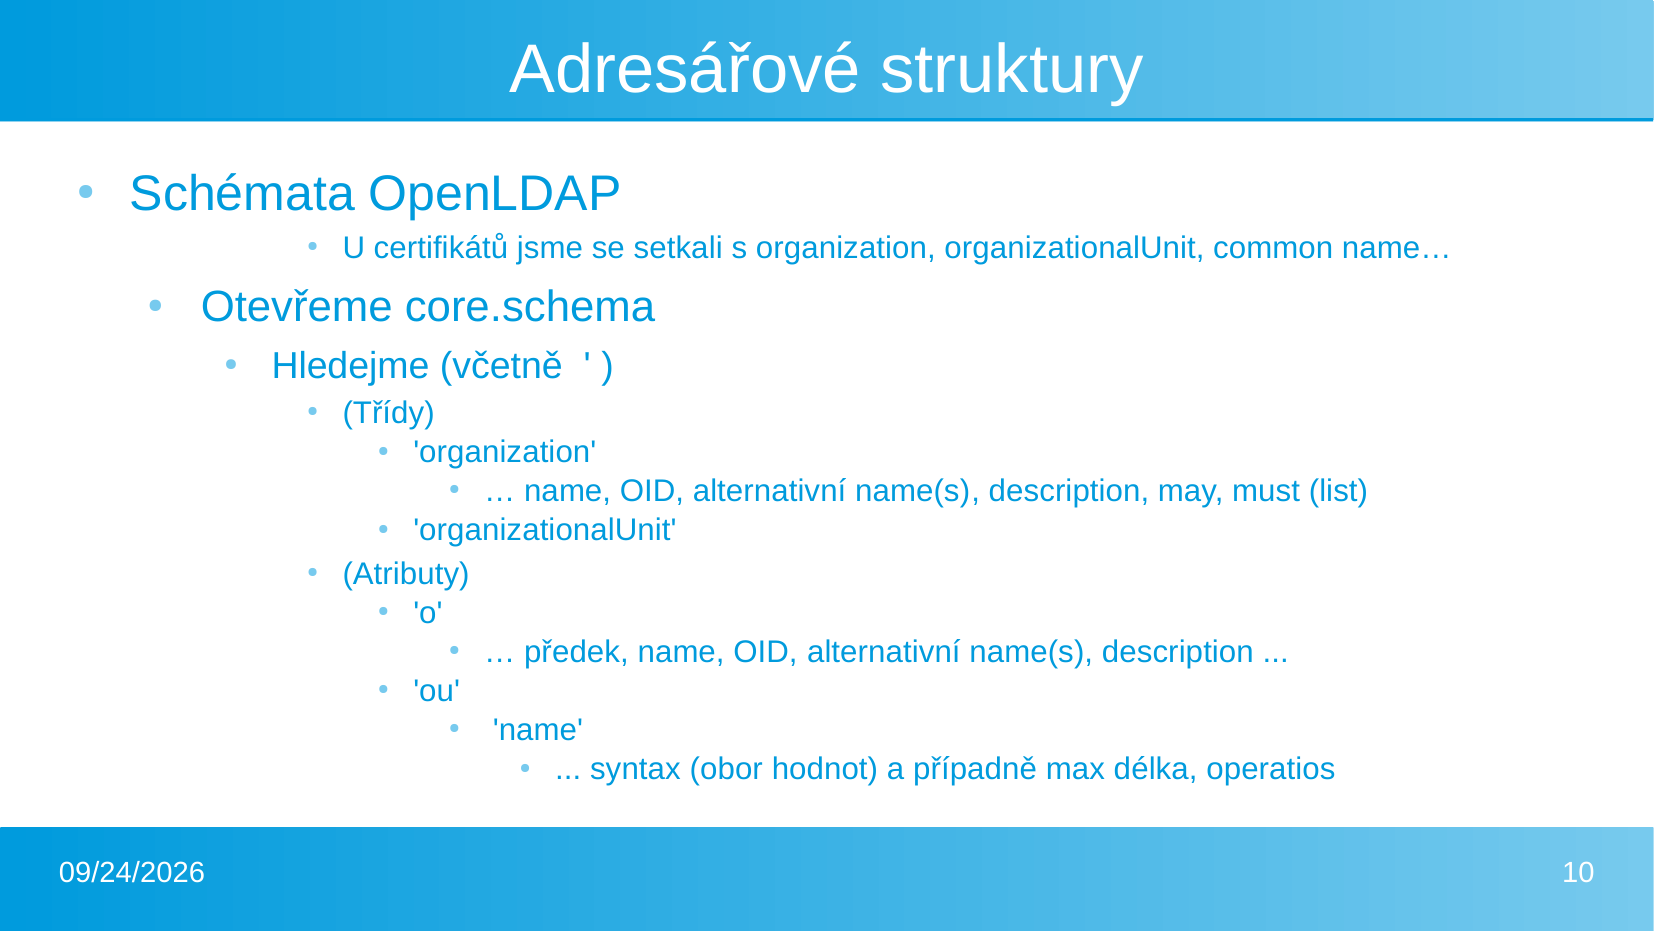

# Adresářové struktury
Schémata OpenLDAP
U certifikátů jsme se setkali s organization, organizationalUnit, common name…
Otevřeme core.schema
Hledejme (včetně ' )
(Třídy)
'organization'
… name, OID, alternativní name(s), description, may, must (list)
'organizationalUnit'
(Atributy)
'o'
… předek, name, OID, alternativní name(s), description ...
'ou'
 'name'
... syntax (obor hodnot) a případně max délka, operatios
10